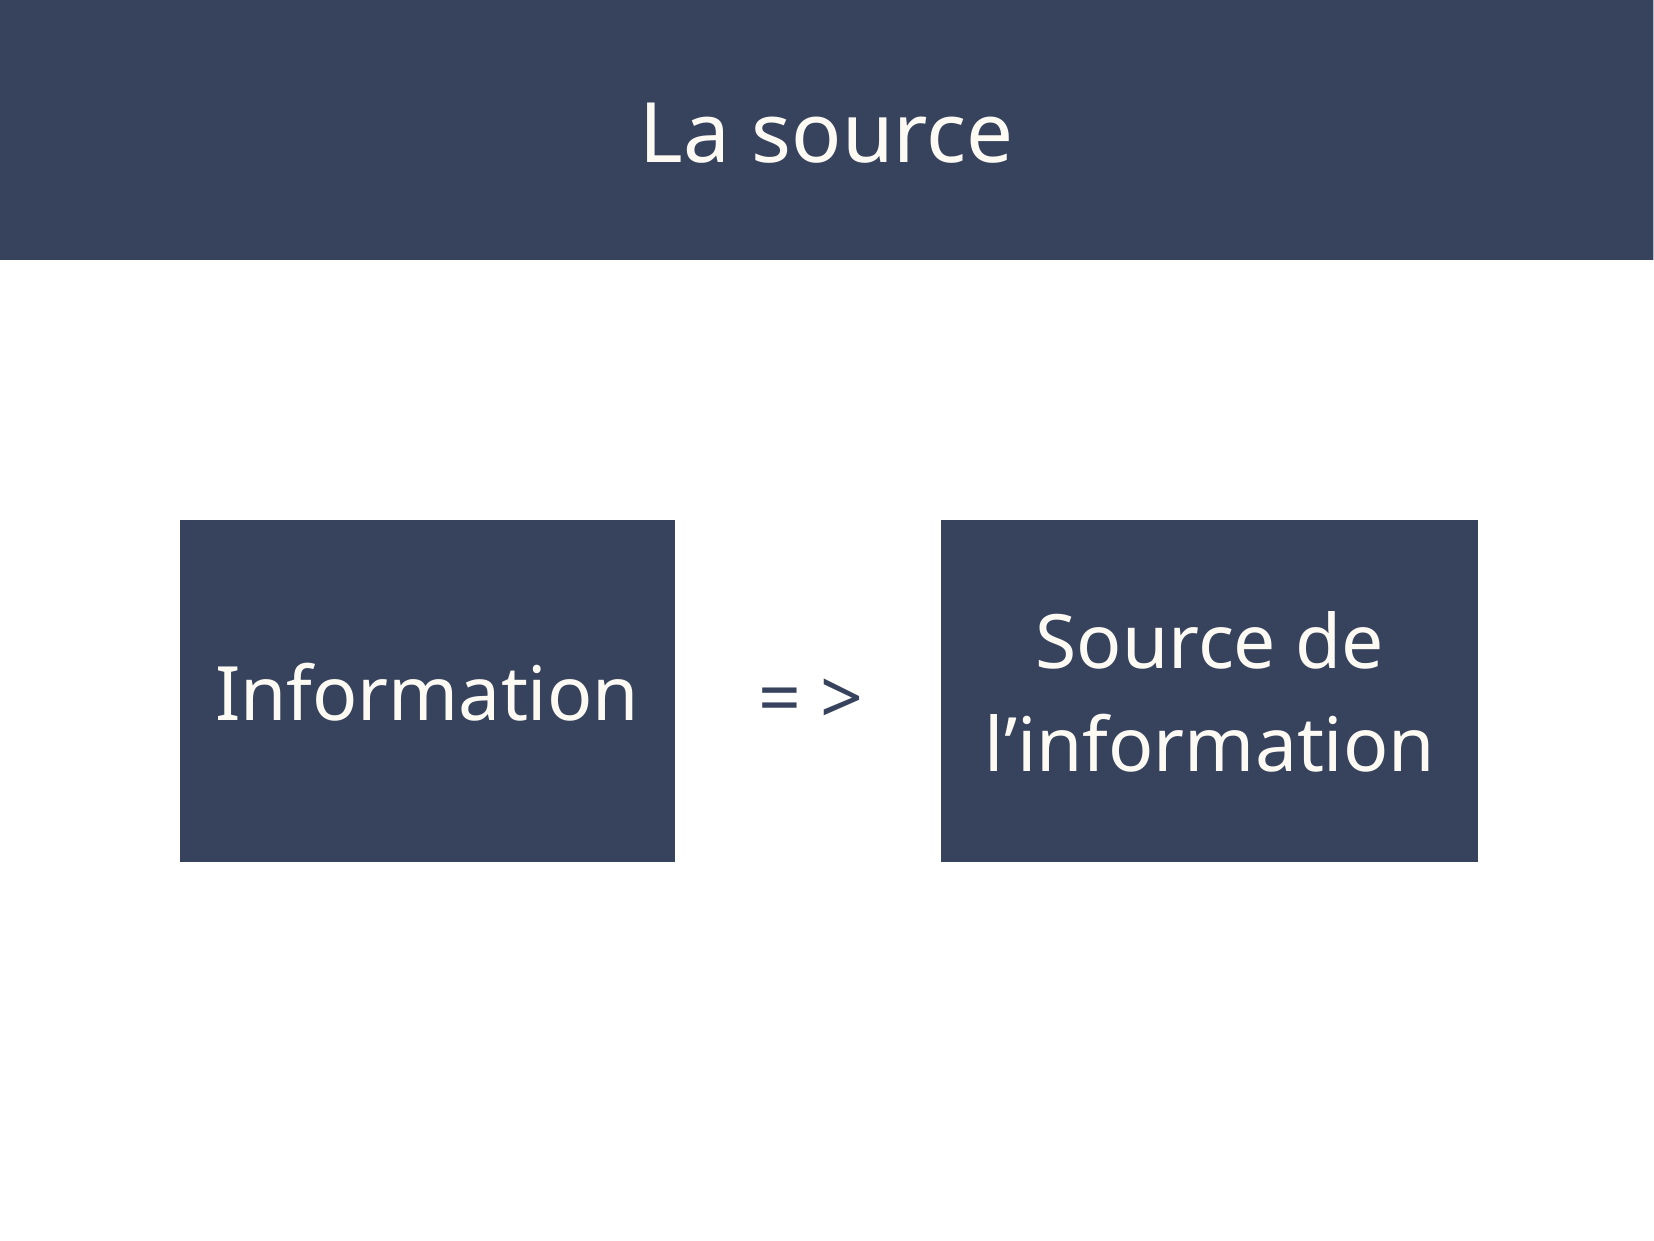

# La source
Information
Source de
l’information
= >